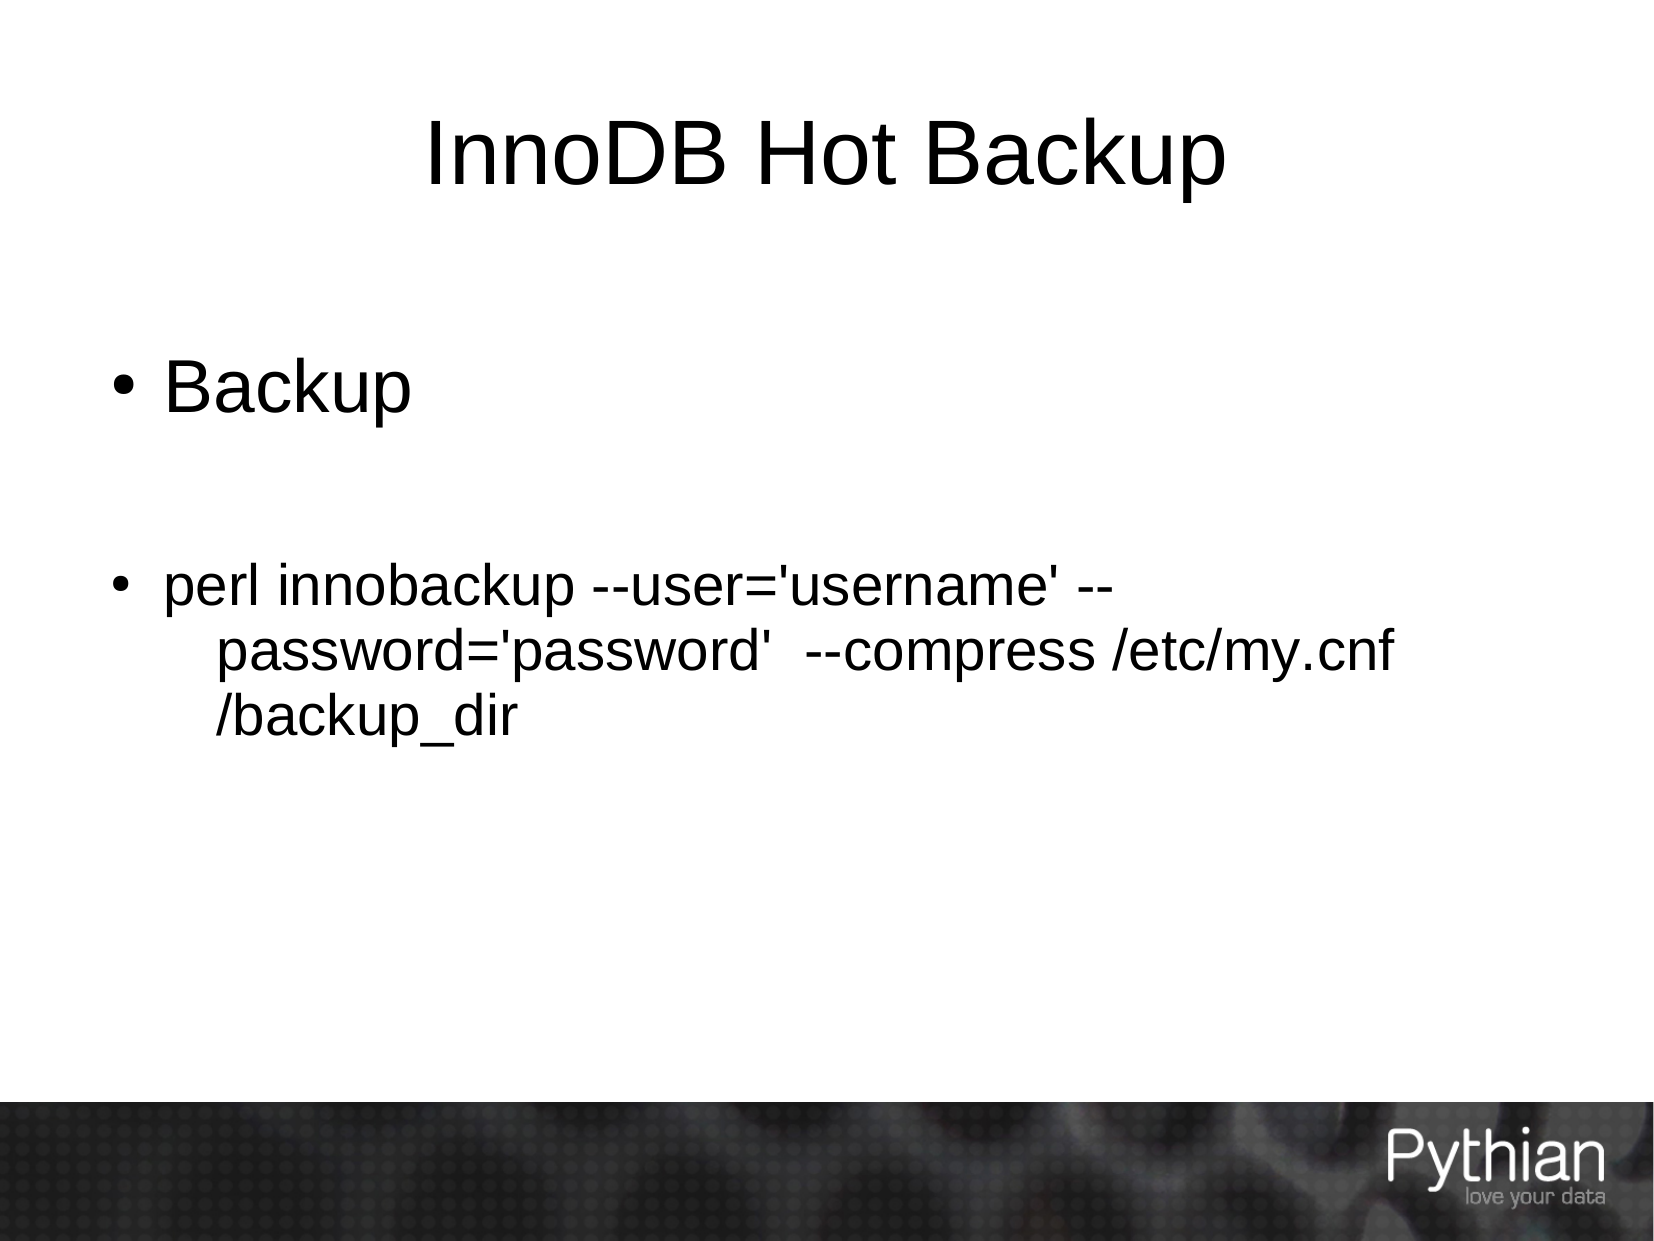

# InnoDB Hot Backup
Backup
perl innobackup --user='username' --password='password' --compress /etc/my.cnf /backup_dir